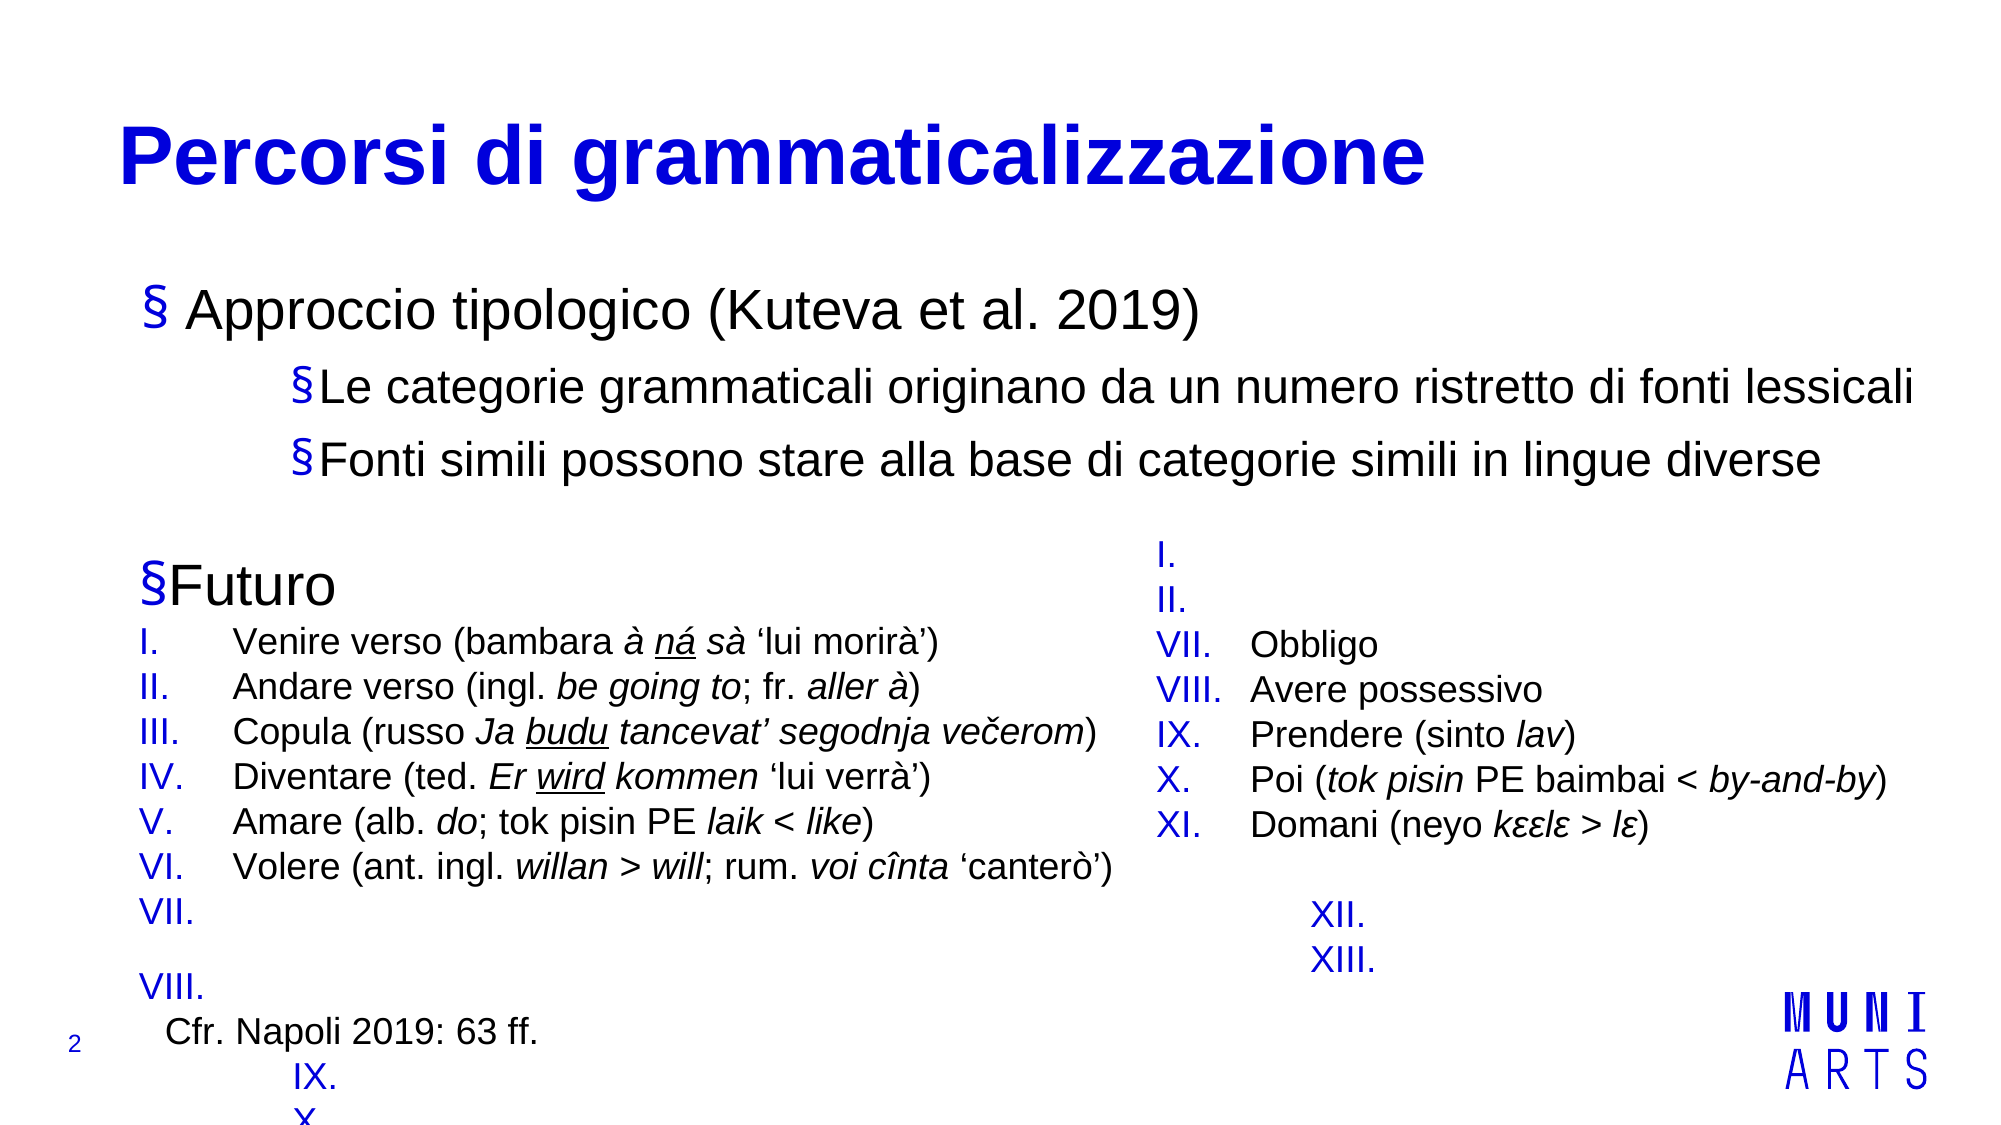

# Percorsi di grammaticalizzazione
 Approccio tipologico (Kuteva et al. 2019)
Le categorie grammaticali originano da un numero ristretto di fonti lessicali
Fonti simili possono stare alla base di categorie simili in lingue diverse
Obbligo
Avere possessivo
Prendere (sinto lav)
Poi (tok pisin PE baimbai < by-and-by)
Domani (neyo kεεlε > lε)
Futuro
Venire verso (bambara à ná sà ‘lui morirà’)
Andare verso (ingl. be going to; fr. aller à)
Copula (russo Ja budu tancevat’ segodnja večerom)
Diventare (ted. Er wird kommen ‘lui verrà’)
Amare (alb. do; tok pisin PE laik < like)
Volere (ant. ingl. willan > will; rum. voi cînta ‘canterò’)
 Cfr. Napoli 2019: 63 ff.